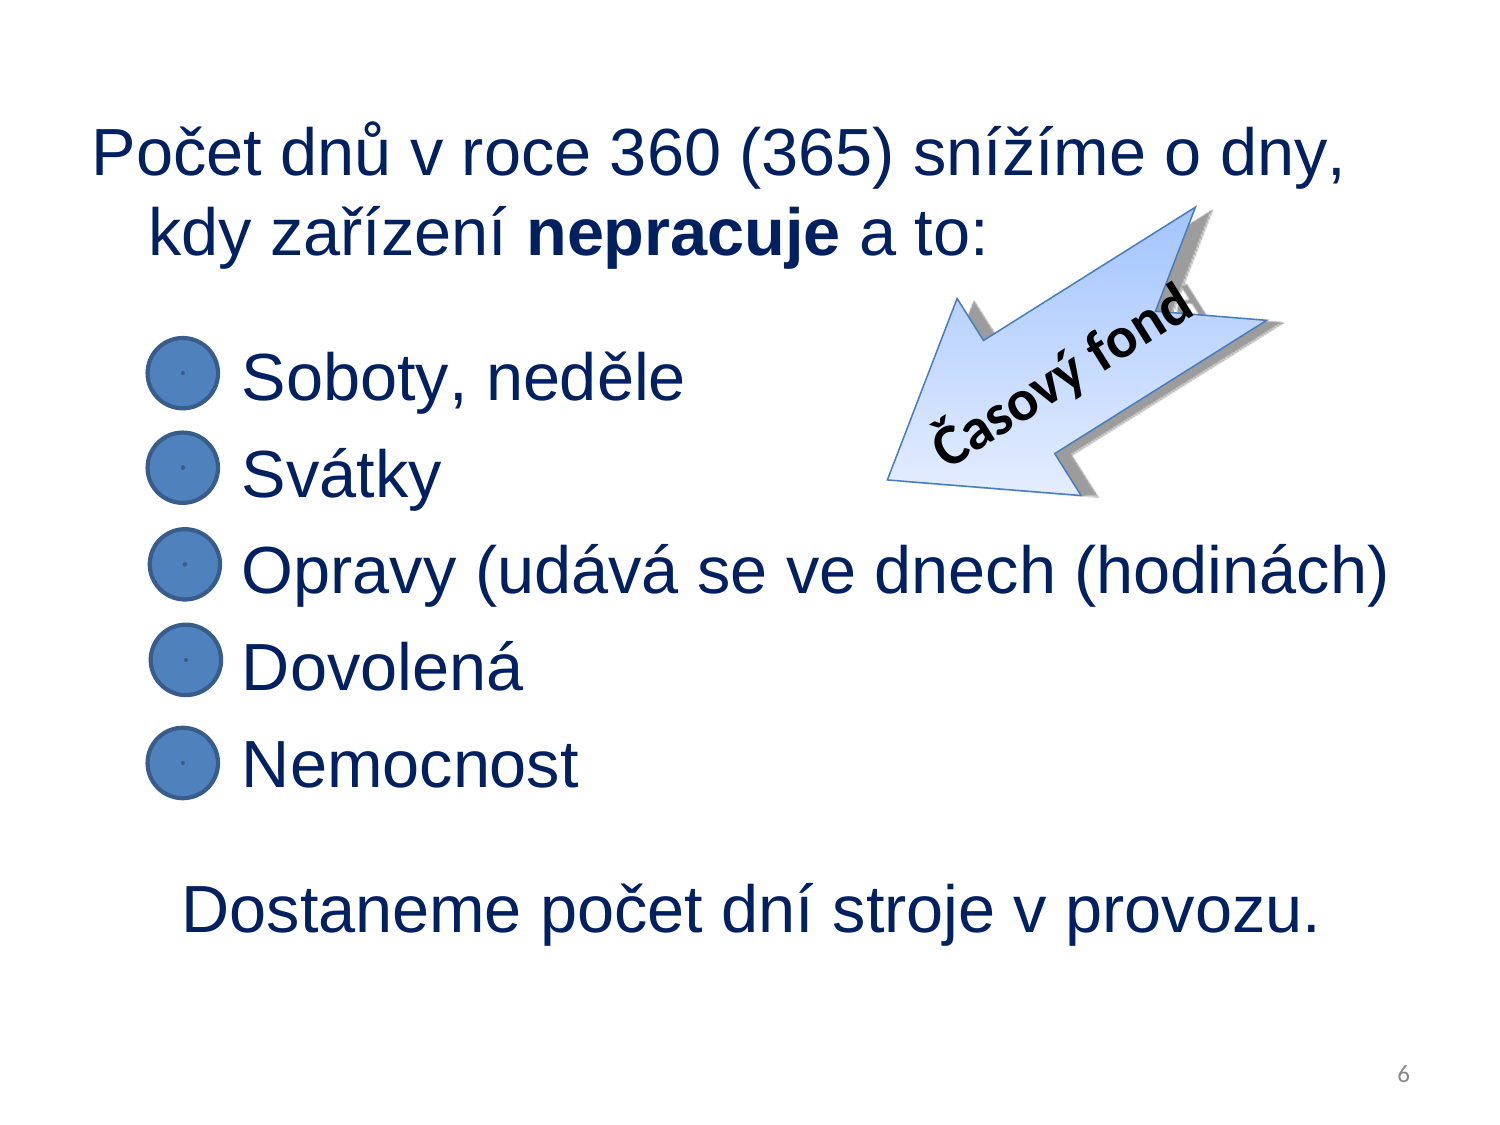

# Počet dnů v roce 360 (365) snížíme o dny, kdy zařízení nepracuje a to:
		Soboty, neděle
		Svátky
		Opravy (udává se ve dnech (hodinách)
		Dovolená
		Nemocnost
Dostaneme počet dní stroje v provozu.
Časový fond